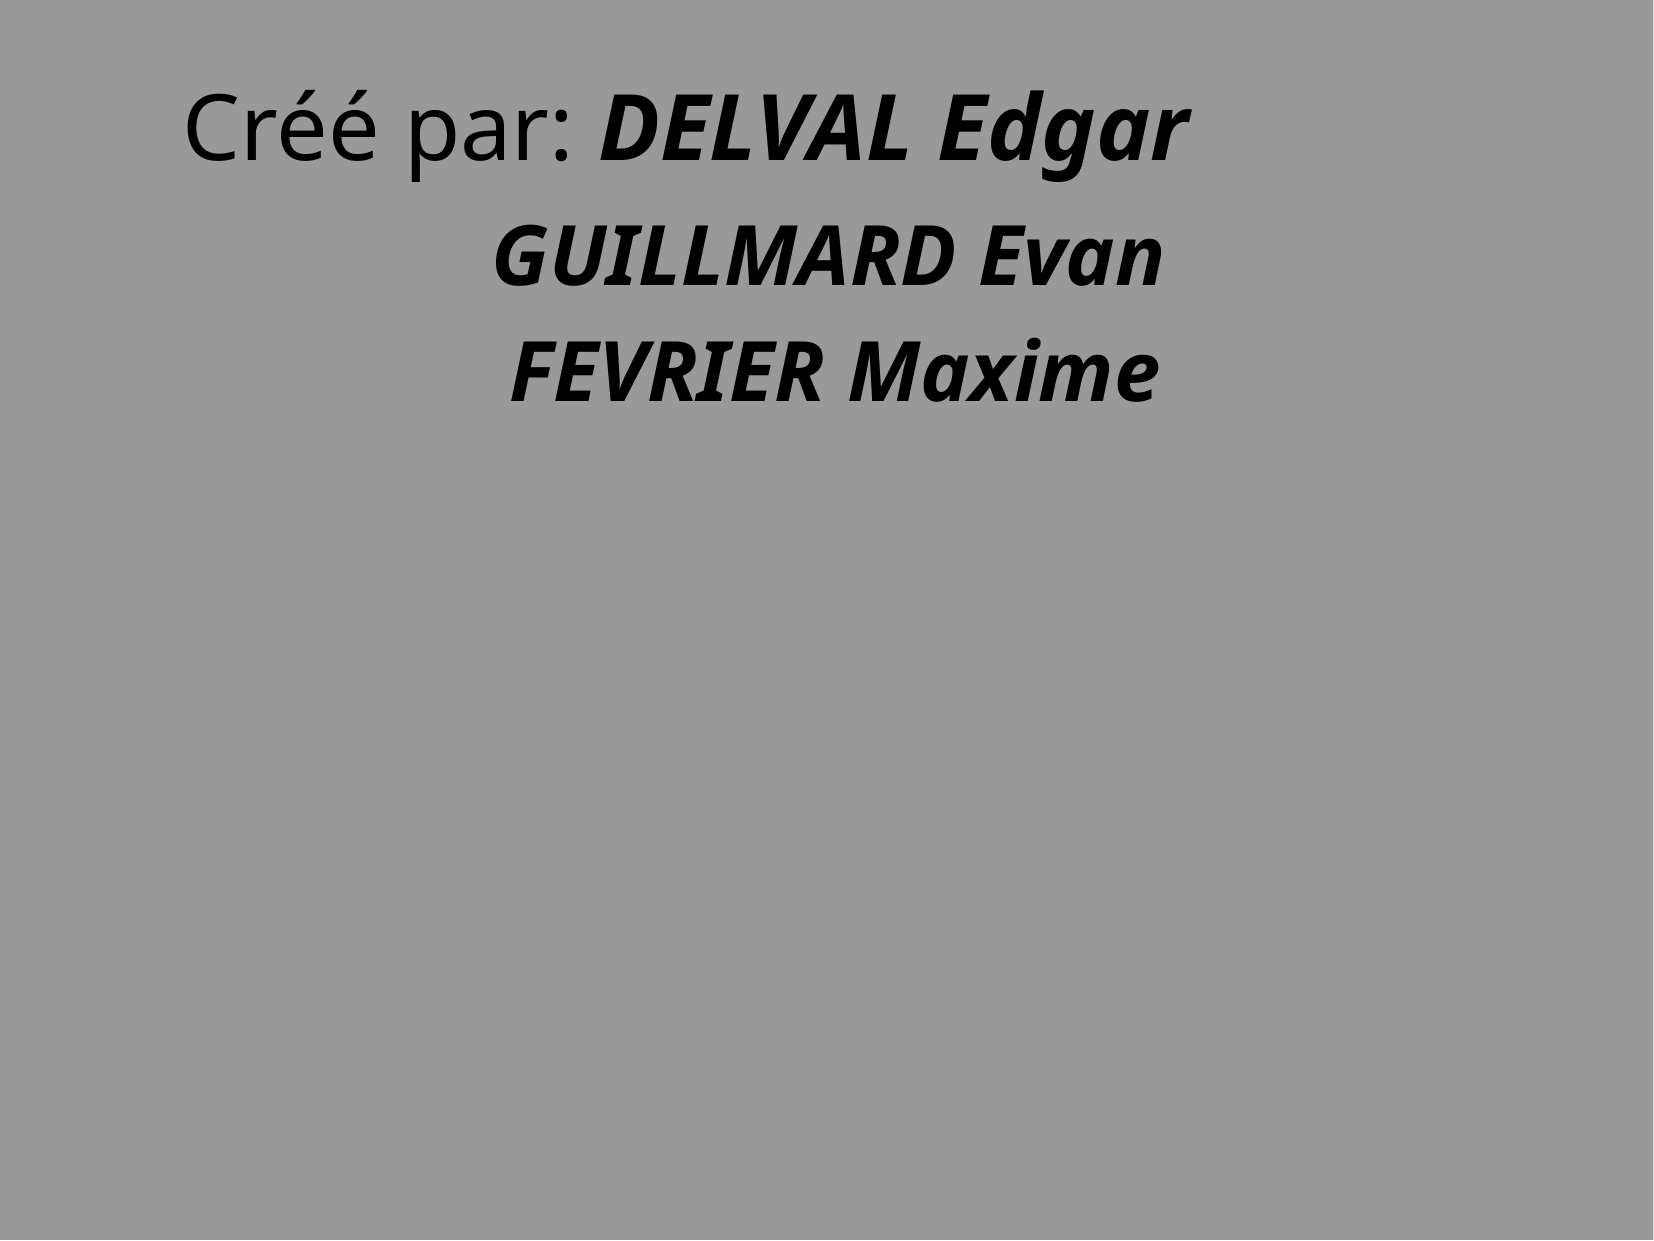

Créé par: DELVAL Edgar
 GUILLMARD Evan
 FEVRIER Maxime